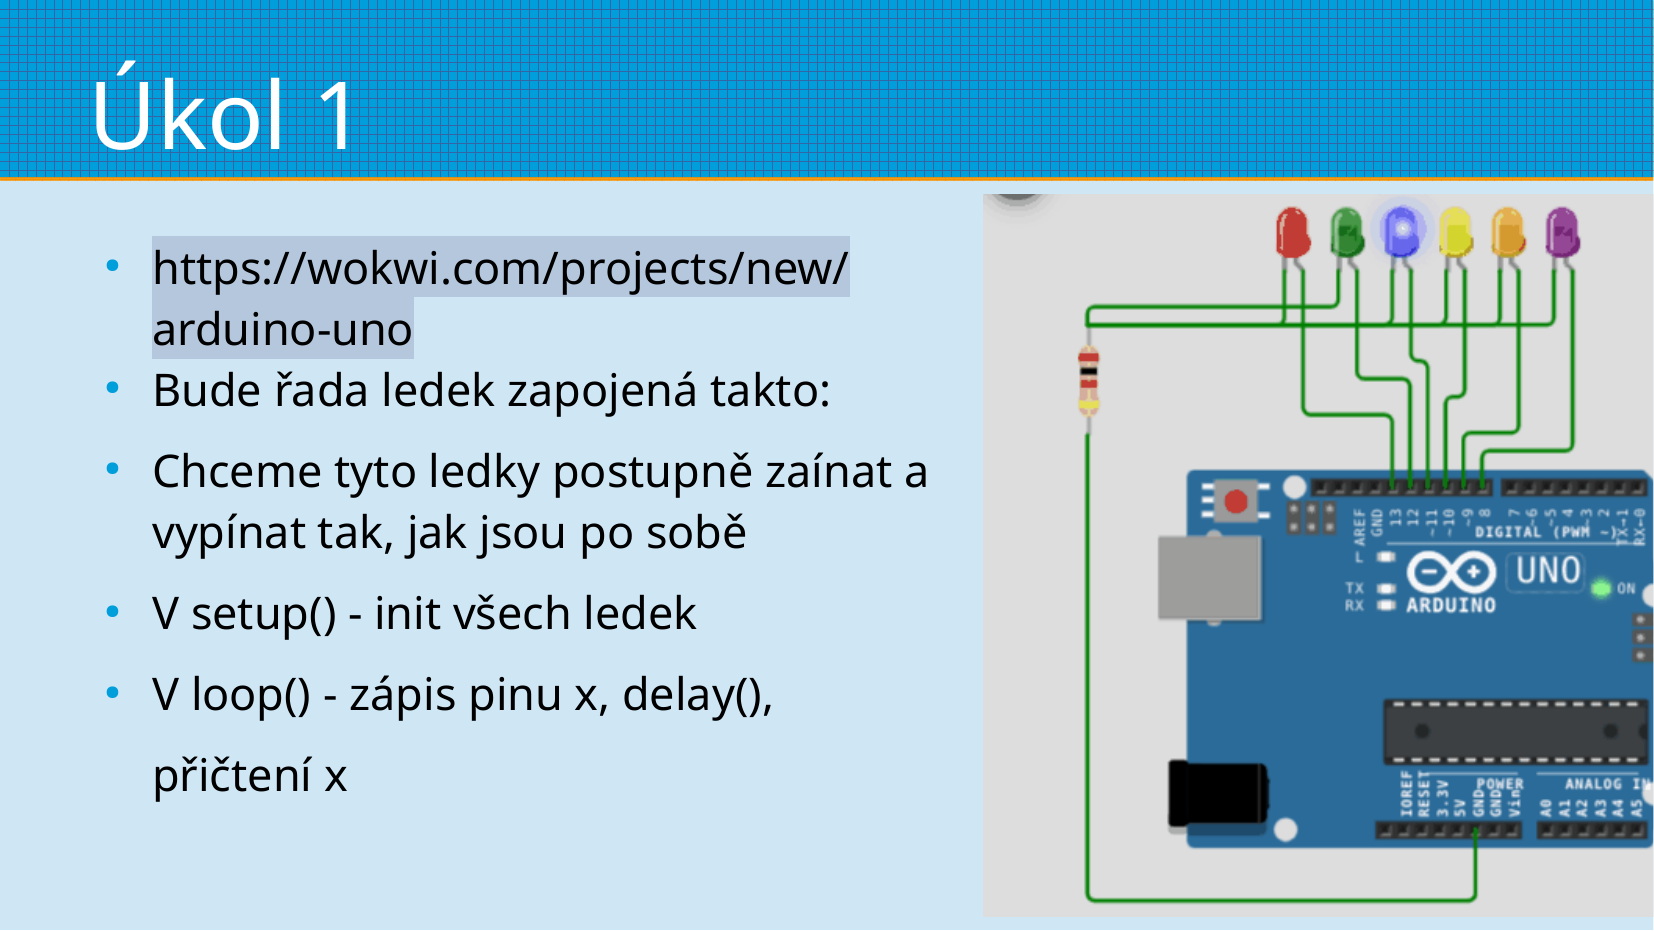

# Úkol 1
https://wokwi.com/projects/new/arduino-uno
Bude řada ledek zapojená takto:
Chceme tyto ledky postupně zaínat a vypínat tak, jak jsou po sobě
V setup() - init všech ledek
V loop() - zápis pinu x, delay(),
přičtení x